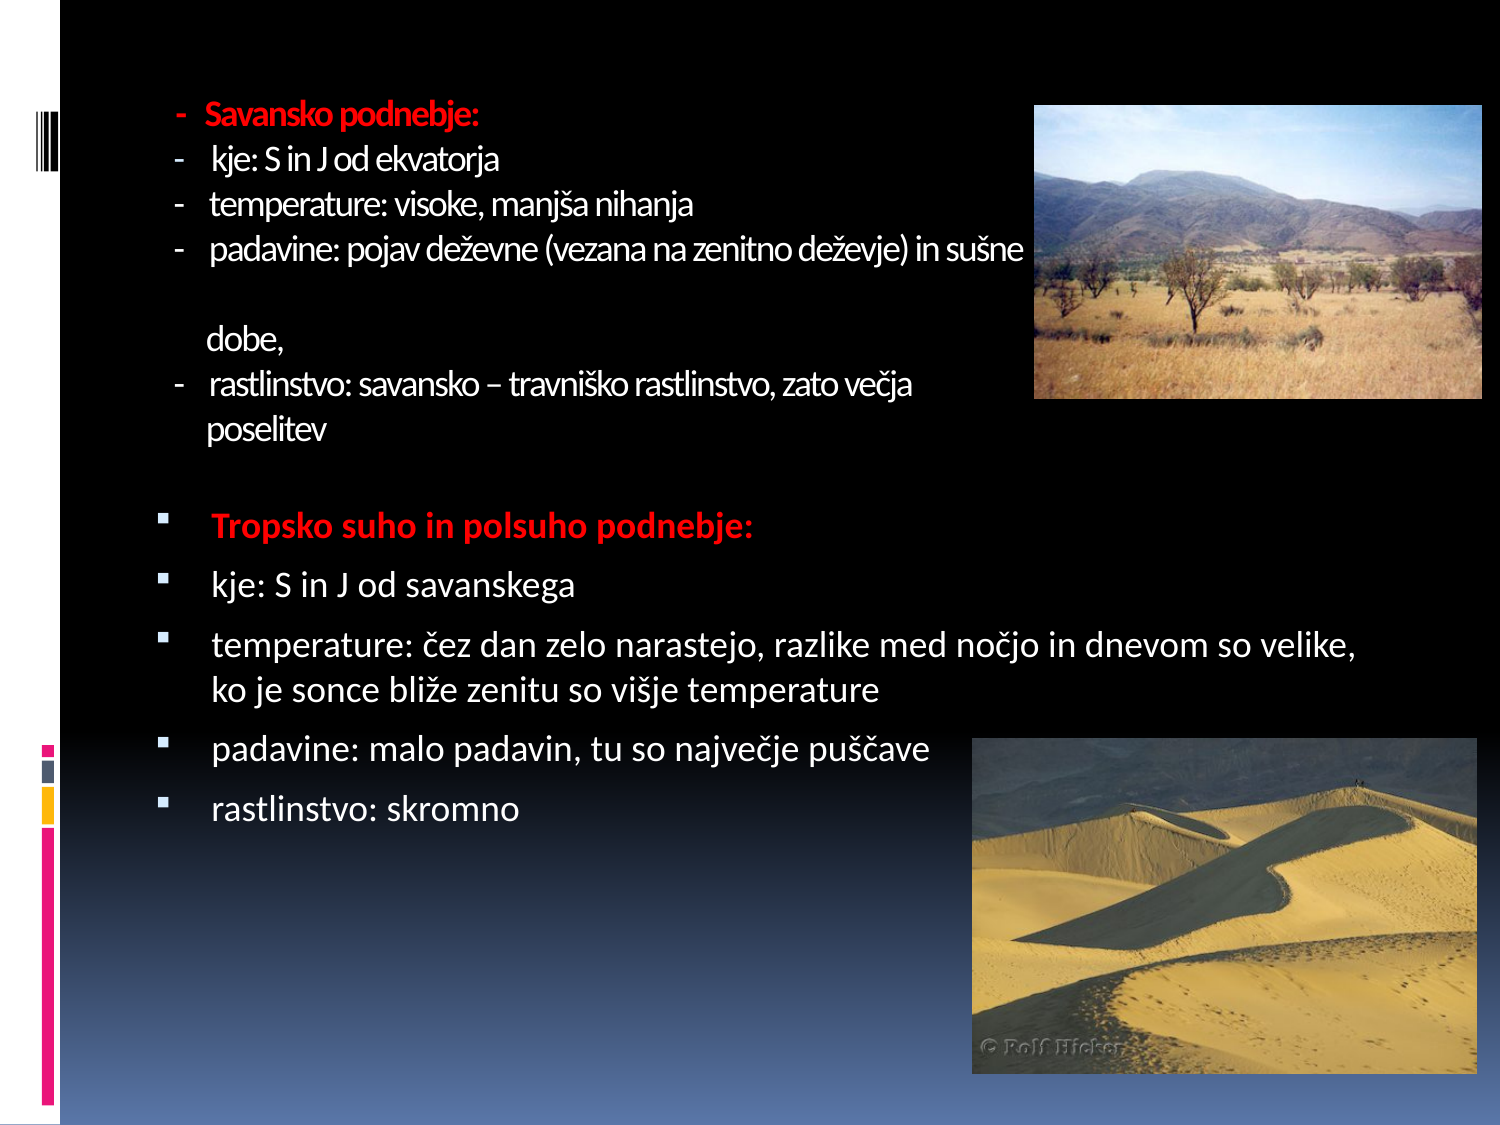

# - Savansko podnebje: - kje: S in J od ekvatorja - temperature: visoke, manjša nihanja - padavine: pojav deževne (vezana na zenitno deževje) in sušne dobe, - rastlinstvo: savansko – travniško rastlinstvo, zato večja poselitev
Tropsko suho in polsuho podnebje:
kje: S in J od savanskega
temperature: čez dan zelo narastejo, razlike med nočjo in dnevom so velike, ko je sonce bliže zenitu so višje temperature
padavine: malo padavin, tu so največje puščave
rastlinstvo: skromno